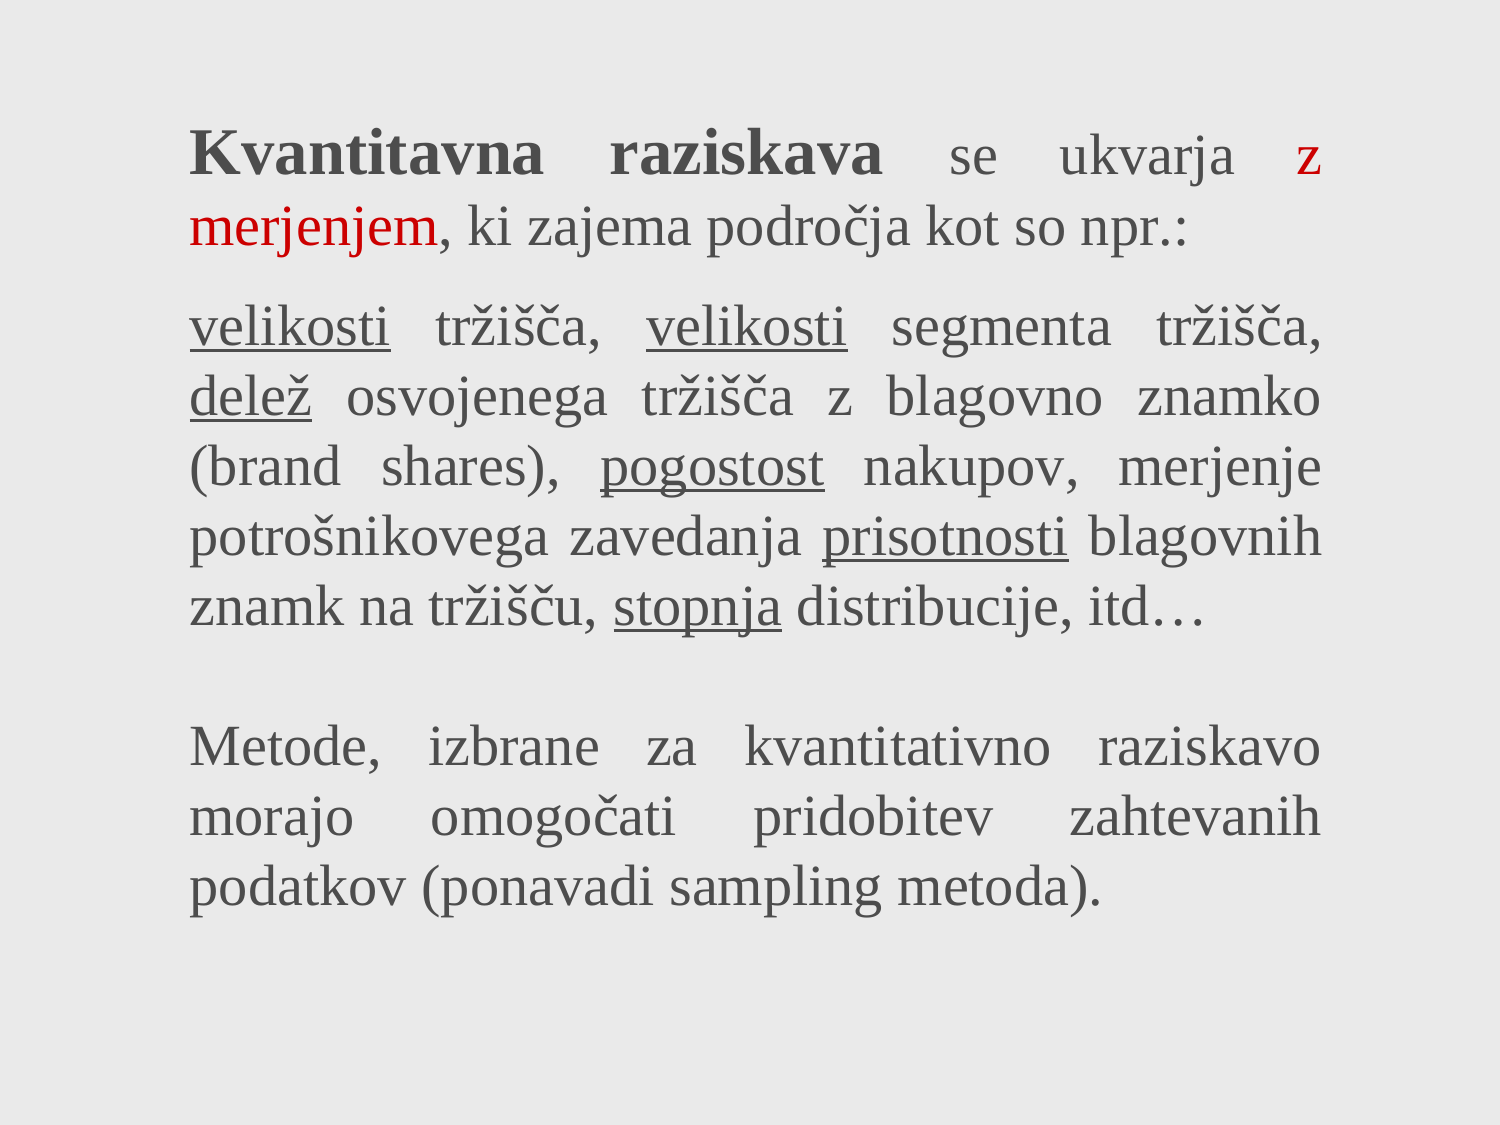

Kvantitavna raziskava se ukvarja z merjenjem, ki zajema področja kot so npr.:
velikosti tržišča, velikosti segmenta tržišča, delež osvojenega tržišča z blagovno znamko (brand shares), pogostost nakupov, merjenje potrošnikovega zavedanja prisotnosti blagovnih znamk na tržišču, stopnja distribucije, itd…
Metode, izbrane za kvantitativno raziskavo morajo omogočati pridobitev zahtevanih podatkov (ponavadi sampling metoda).